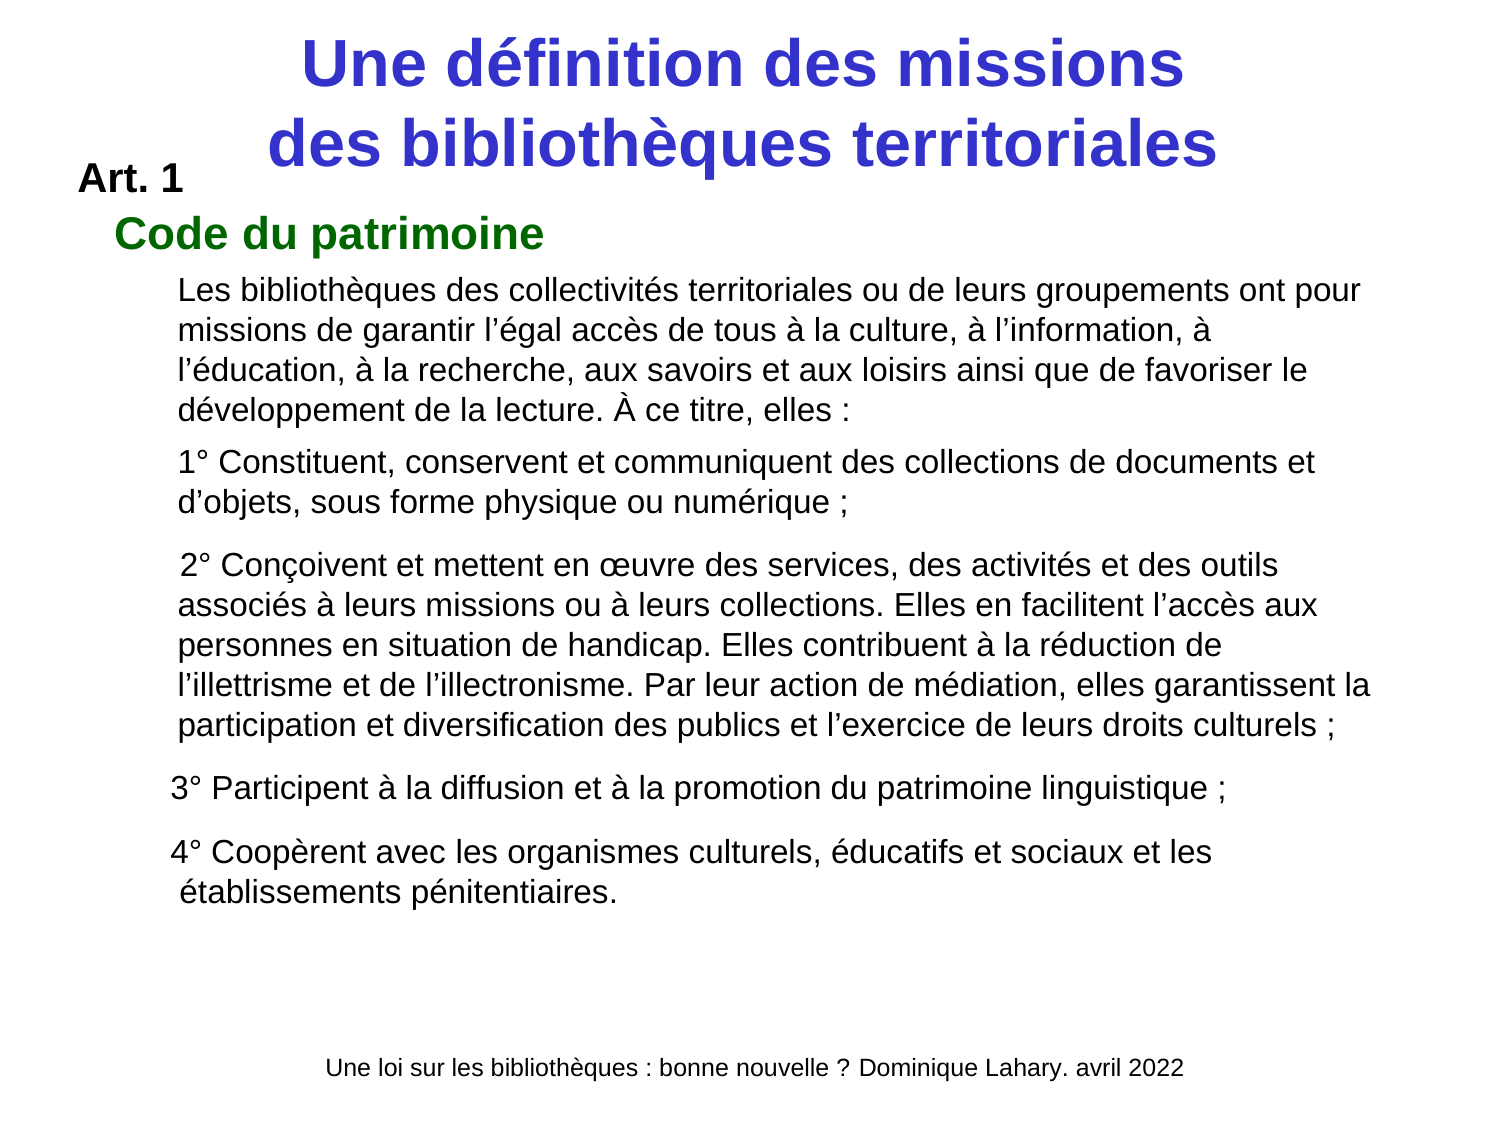

Une définition des missions
des bibliothèques territoriales
Art. 1
Code du patrimoine
	Les bibliothèques des collectivités territoriales ou de leurs groupements ont pour missions de garantir l’égal accès de tous à la culture, à l’information, à l’éducation, à la recherche, aux savoirs et aux loisirs ainsi que de favoriser le développement de la lecture. À ce titre, elles :
	1° Constituent, conservent et communiquent des collections de documents et d’objets, sous forme physique ou numérique ;
 2° Conçoivent et mettent en œuvre des services, des activités et des outils associés à leurs missions ou à leurs collections. Elles en facilitent l’accès aux
personnes en situation de handicap. Elles contribuent à la réduction de l’illettrisme et de l’illectronisme. Par leur action de médiation, elles garantissent la
participation et diversification des publics et l’exercice de leurs droits culturels ;
 3° Participent à la diffusion et à la promotion du patrimoine linguistique ;
 4° Coopèrent avec les organismes culturels, éducatifs et sociaux et les
 établissements pénitentiaires.
Une loi sur les bibliothèques : bonne nouvelle ? Dominique Lahary. avril 2022